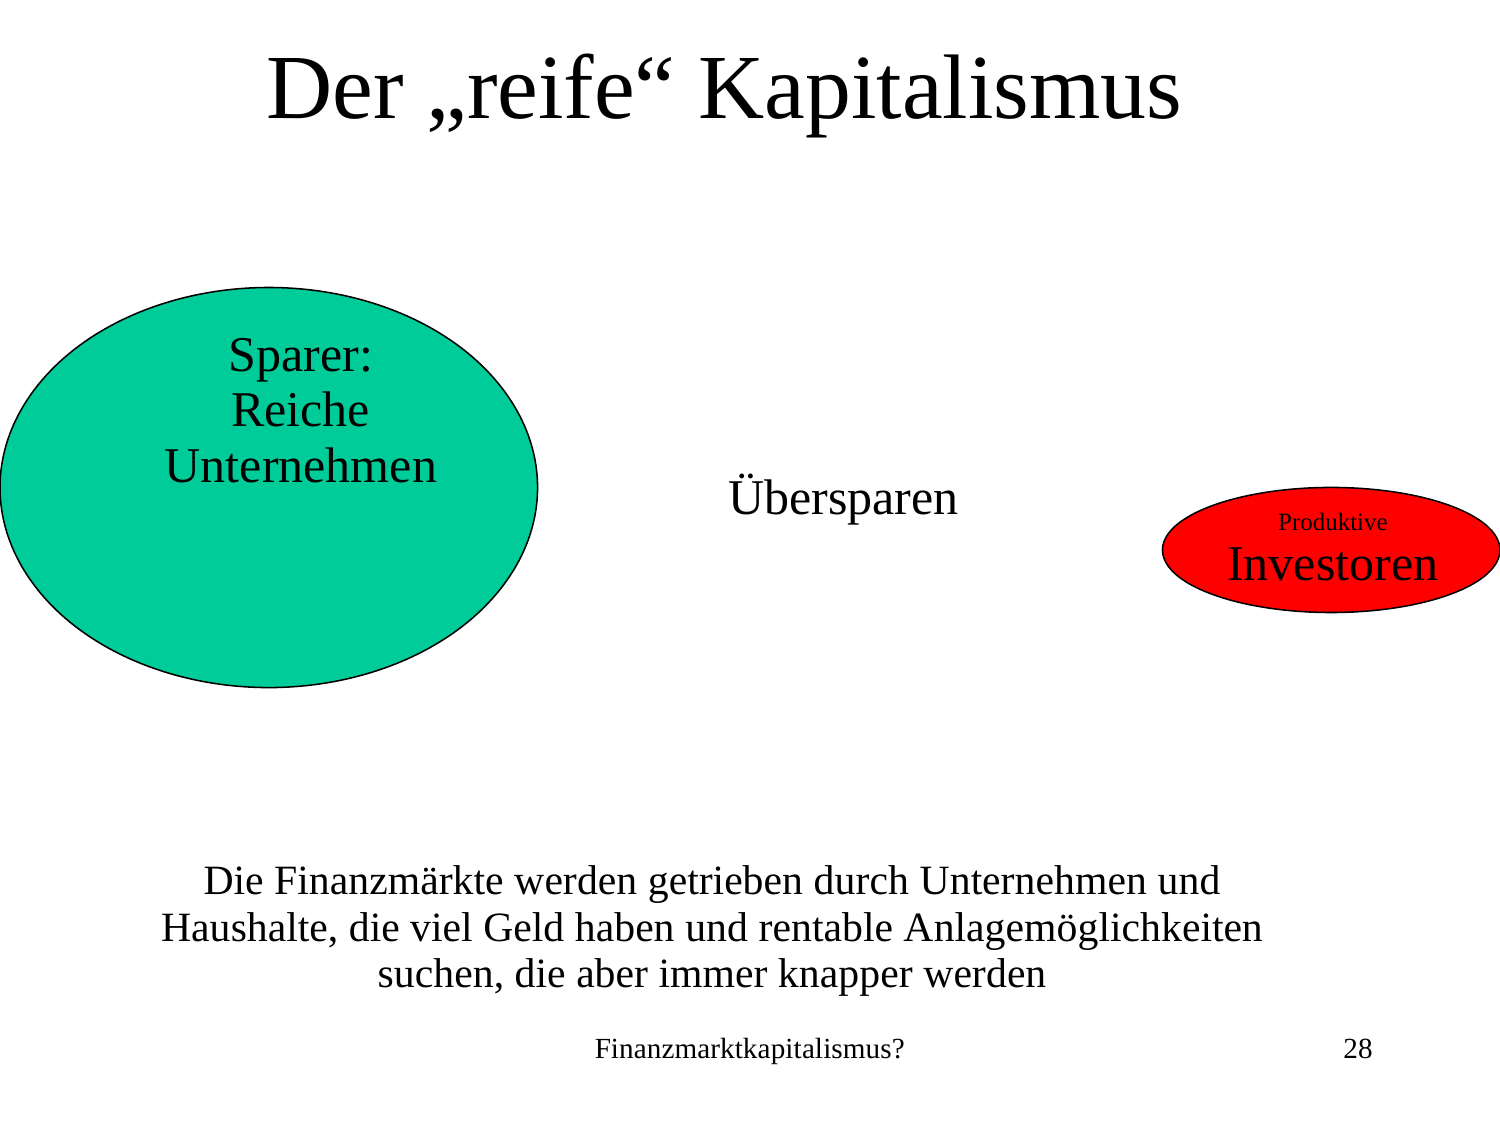

Der „reife“ Kapitalismus
Sparer:
Reiche
Unternehmen
Übersparen
Produktive
Investoren
Die Finanzmärkte werden getrieben durch Unternehmen und Haushalte, die viel Geld haben und rentable Anlagemöglichkeiten suchen, die aber immer knapper werden
Finanzmarktkapitalismus?
28